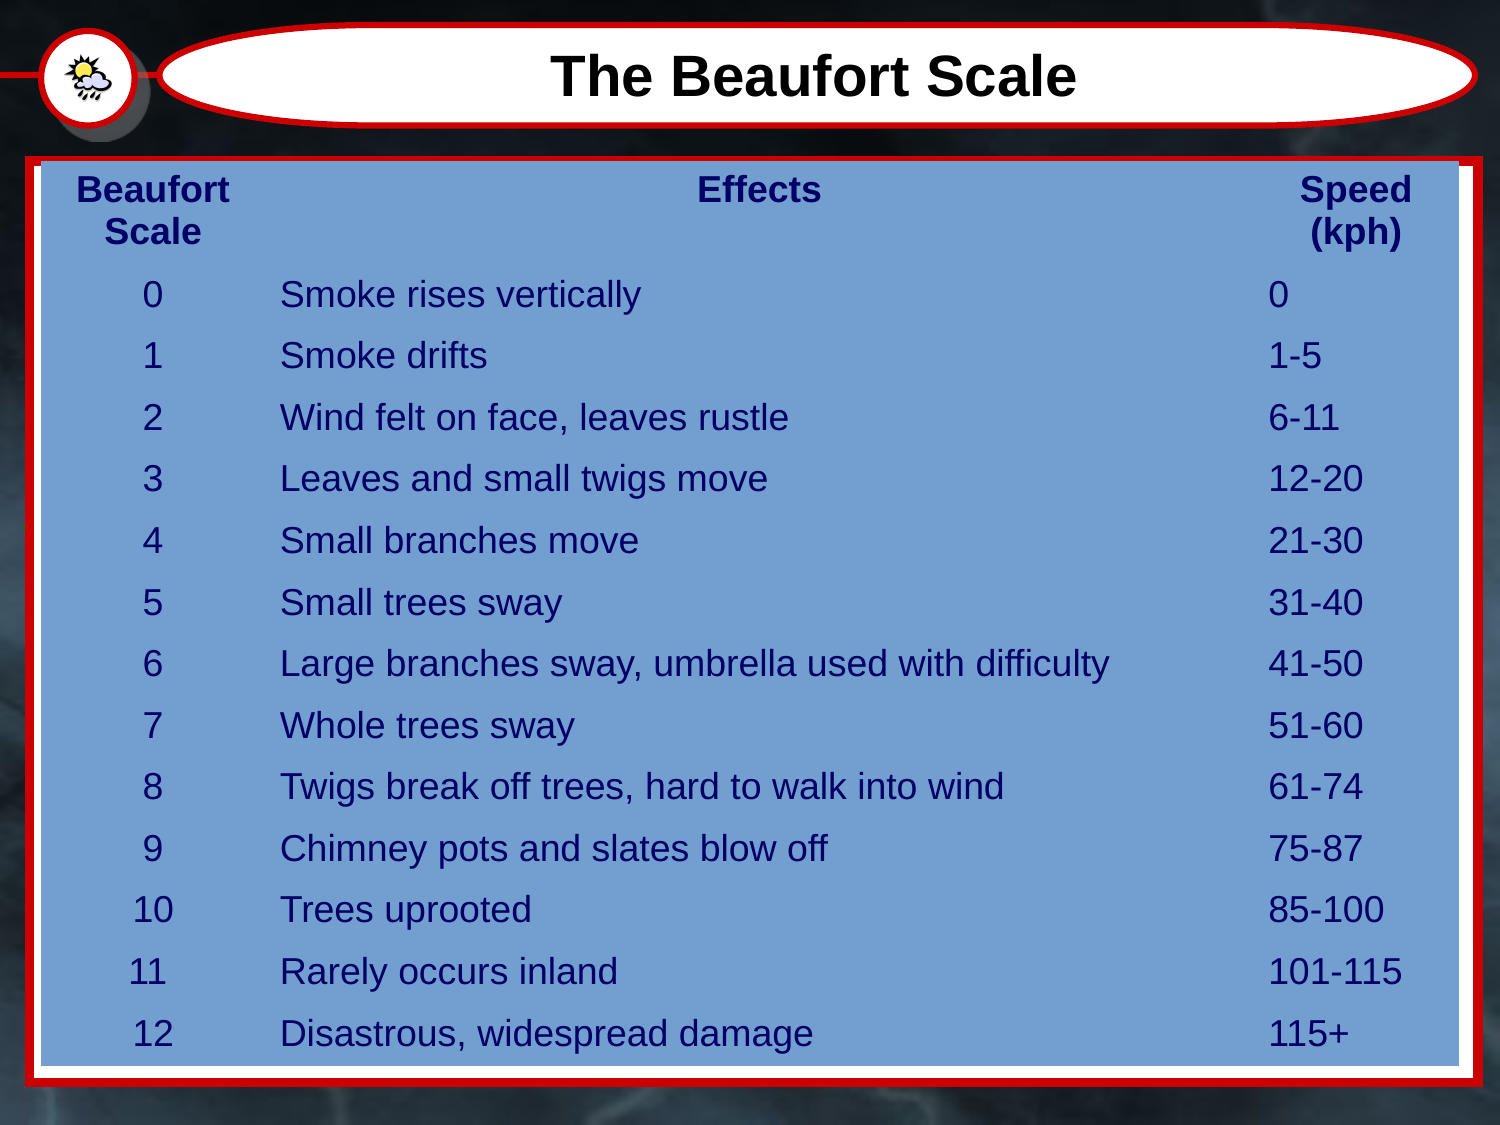

The Beaufort Scale
| Beaufort Scale | Effects | Speed (kph) |
| --- | --- | --- |
| 0 | Smoke rises vertically | 0 |
| 1 | Smoke drifts | 1-5 |
| 2 | Wind felt on face, leaves rustle | 6-11 |
| 3 | Leaves and small twigs move | 12-20 |
| 4 | Small branches move | 21-30 |
| 5 | Small trees sway | 31-40 |
| 6 | Large branches sway, umbrella used with difficulty | 41-50 |
| 7 | Whole trees sway | 51-60 |
| 8 | Twigs break off trees, hard to walk into wind | 61-74 |
| 9 | Chimney pots and slates blow off | 75-87 |
| 10 | Trees uprooted | 85-100 |
| 11 | Rarely occurs inland | 101-115 |
| 12 | Disastrous, widespread damage | 115+ |